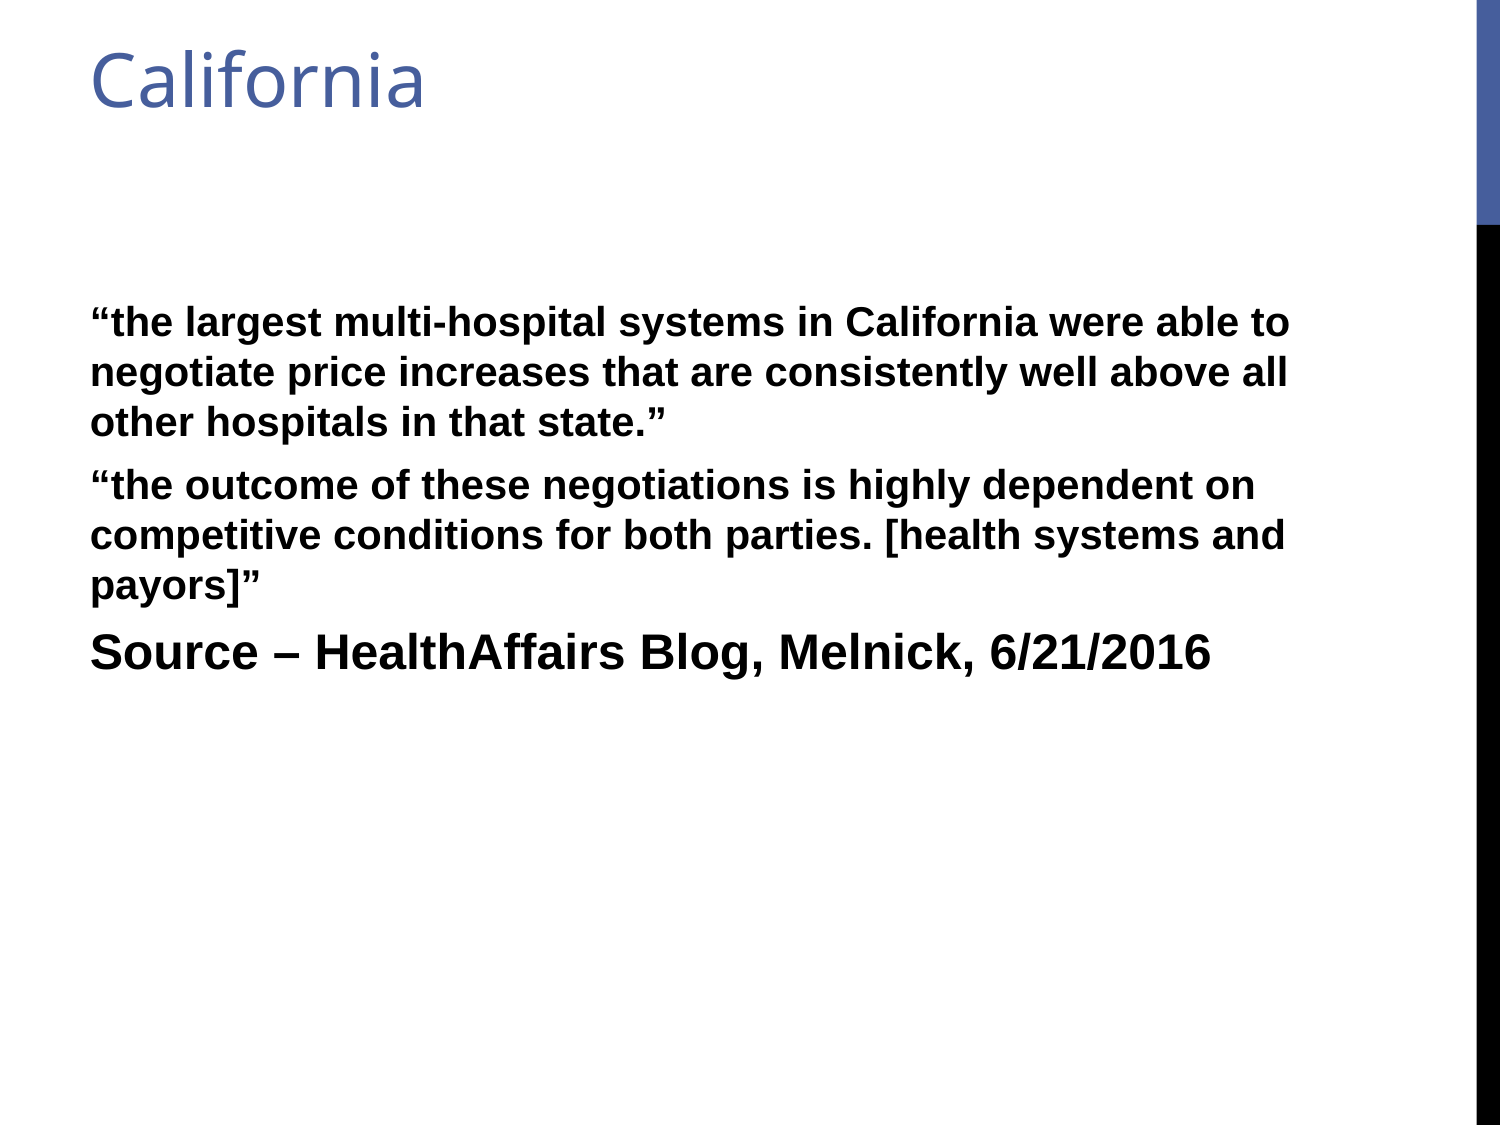

# California
“the largest multi-hospital systems in California were able to negotiate price increases that are consistently well above all other hospitals in that state.”
“the outcome of these negotiations is highly dependent on competitive conditions for both parties. [health systems and payors]”
Source – HealthAffairs Blog, Melnick, 6/21/2016